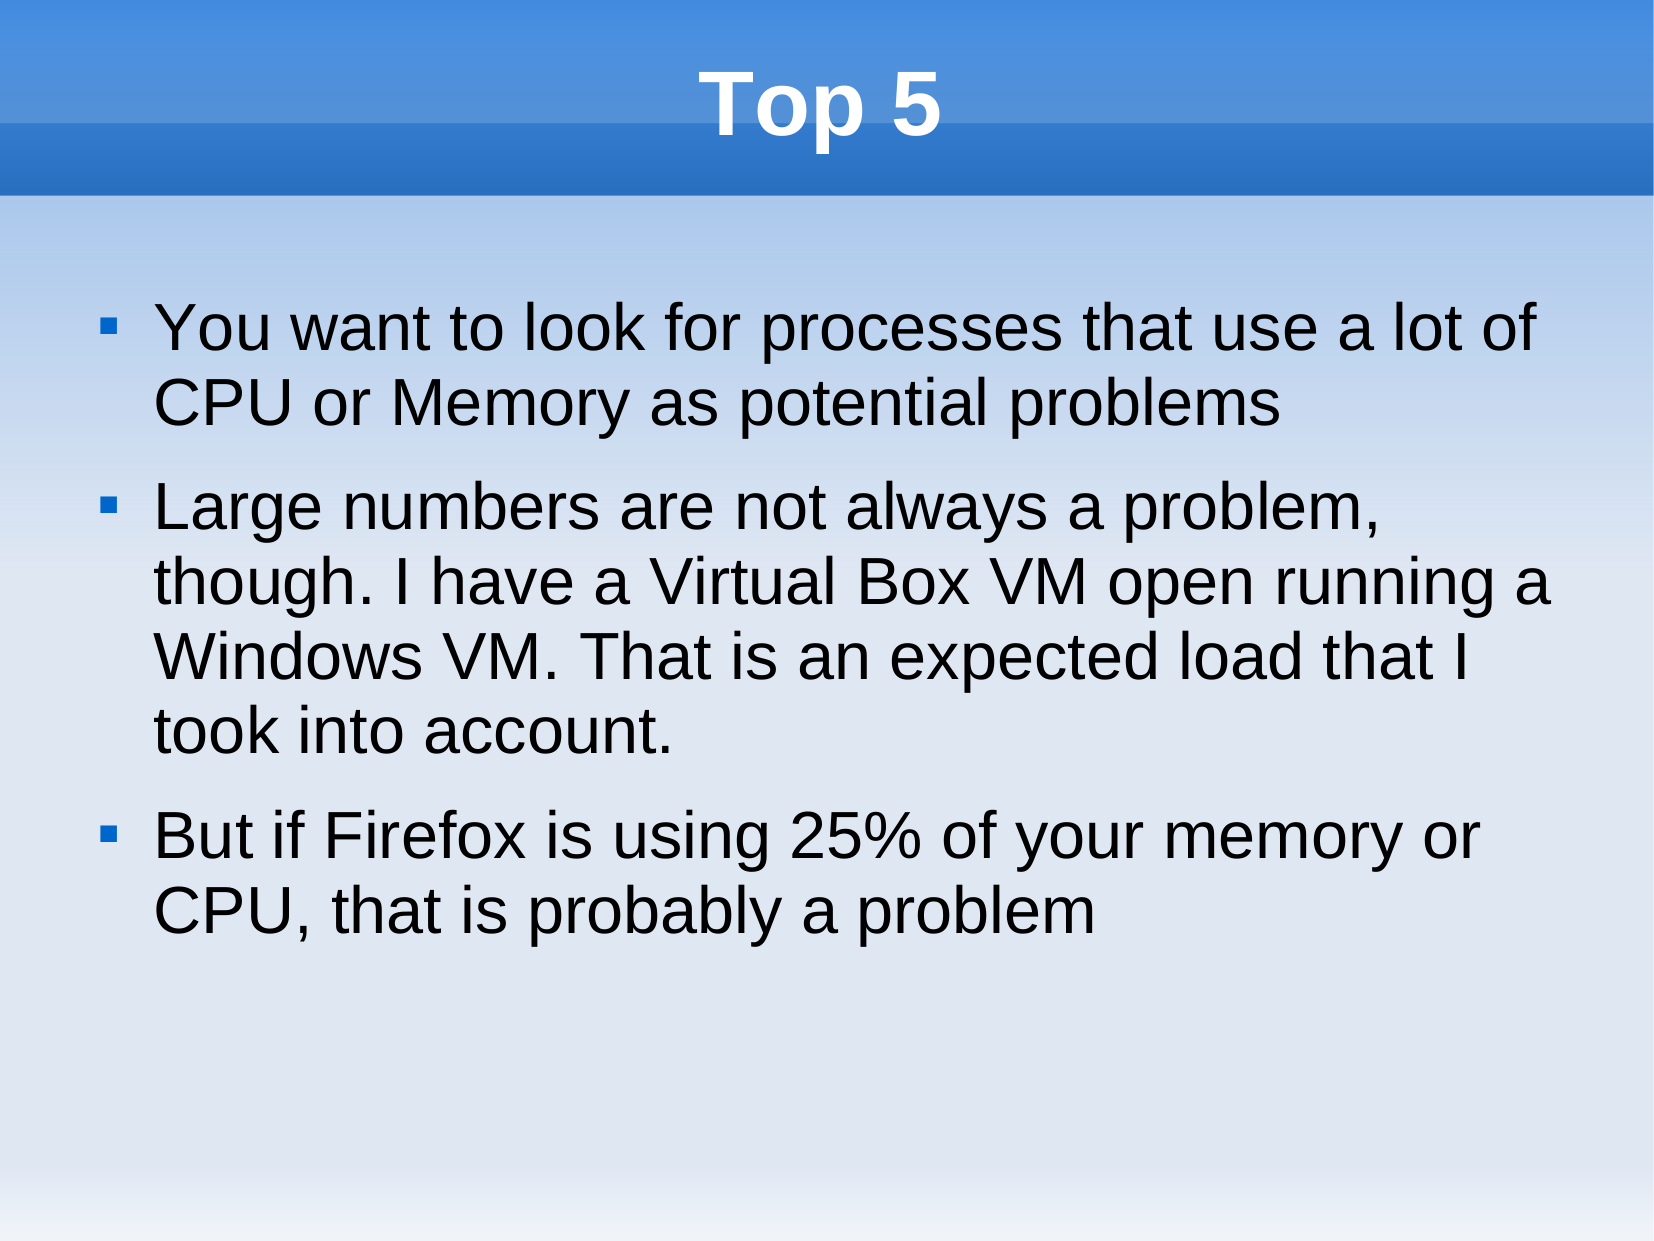

# Top 5
You want to look for processes that use a lot of CPU or Memory as potential problems
Large numbers are not always a problem, though. I have a Virtual Box VM open running a Windows VM. That is an expected load that I took into account.
But if Firefox is using 25% of your memory or CPU, that is probably a problem